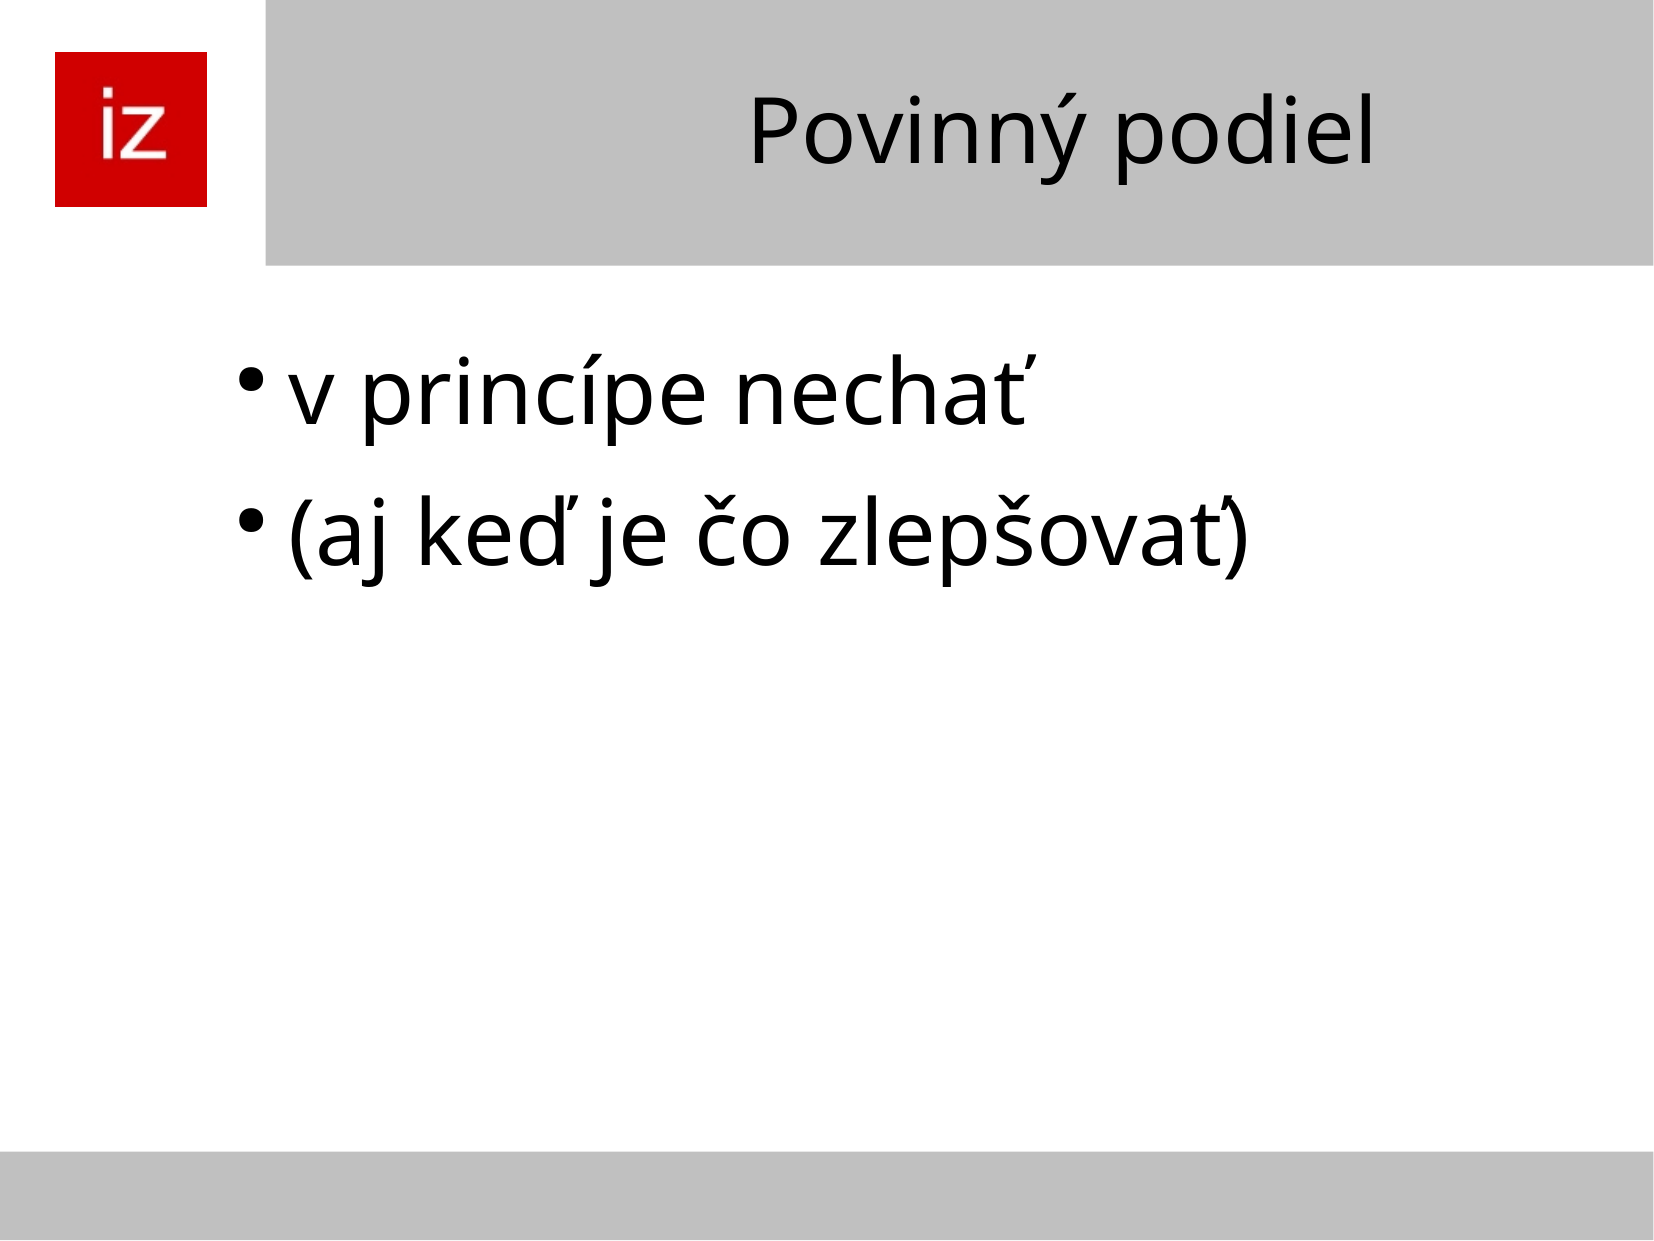

# Povinný podiel
v princípe nechať
(aj keď je čo zlepšovať)